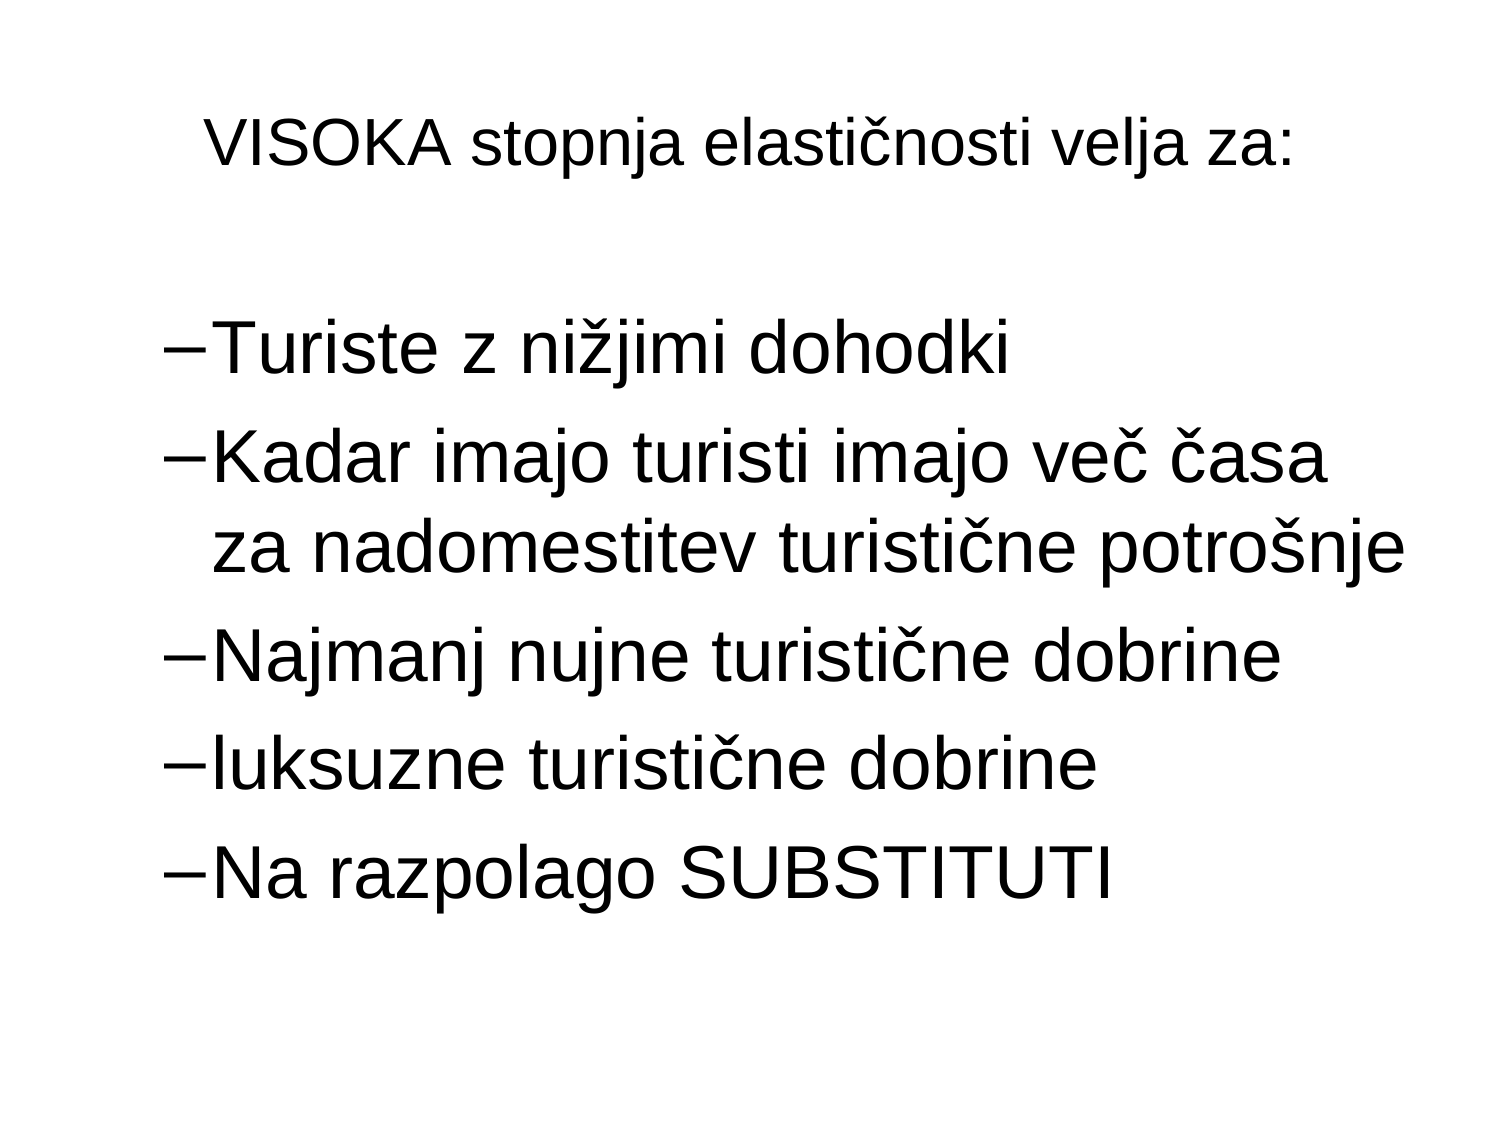

# VISOKA stopnja elastičnosti velja za:
Turiste z nižjimi dohodki
Kadar imajo turisti imajo več časa za nadomestitev turistične potrošnje
Najmanj nujne turistične dobrine
luksuzne turistične dobrine
Na razpolago SUBSTITUTI